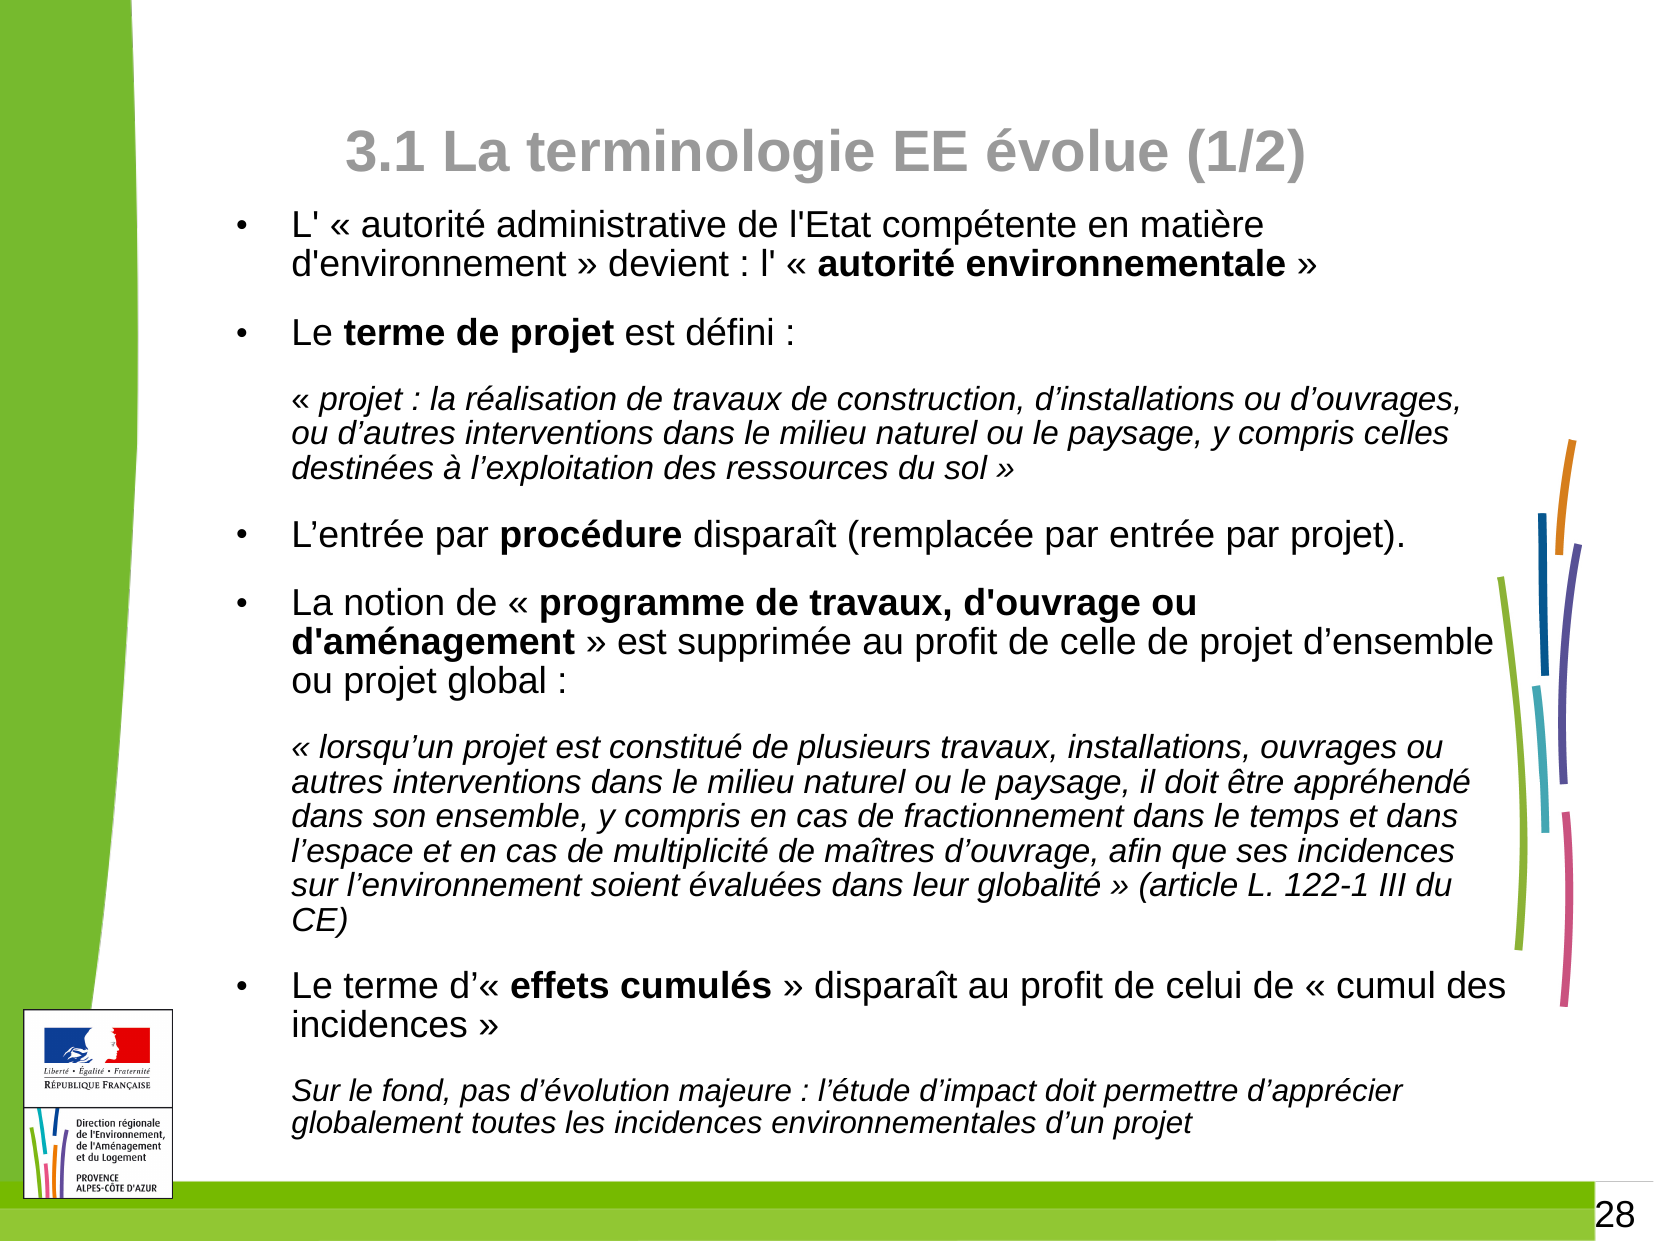

# 3.1 La terminologie EE évolue (1/2)
L' « autorité administrative de l'Etat compétente en matière d'environnement » devient : l' « autorité environnementale »
Le terme de projet est défini :
« projet : la réalisation de travaux de construction, d’installations ou d’ouvrages, ou d’autres interventions dans le milieu naturel ou le paysage, y compris celles destinées à l’exploitation des ressources du sol »
L’entrée par procédure disparaît (remplacée par entrée par projet).
La notion de « programme de travaux, d'ouvrage ou d'aménagement » est supprimée au profit de celle de projet d’ensemble ou projet global :
« lorsqu’un projet est constitué de plusieurs travaux, installations, ouvrages ou autres interventions dans le milieu naturel ou le paysage, il doit être appréhendé dans son ensemble, y compris en cas de fractionnement dans le temps et dans l’espace et en cas de multiplicité de maîtres d’ouvrage, afin que ses incidences sur l’environnement soient évaluées dans leur globalité » (article L. 122-1 III du CE)
Le terme d’« effets cumulés » disparaît au profit de celui de « cumul des incidences »
Sur le fond, pas d’évolution majeure : l’étude d’impact doit permettre d’apprécier globalement toutes les incidences environnementales d’un projet